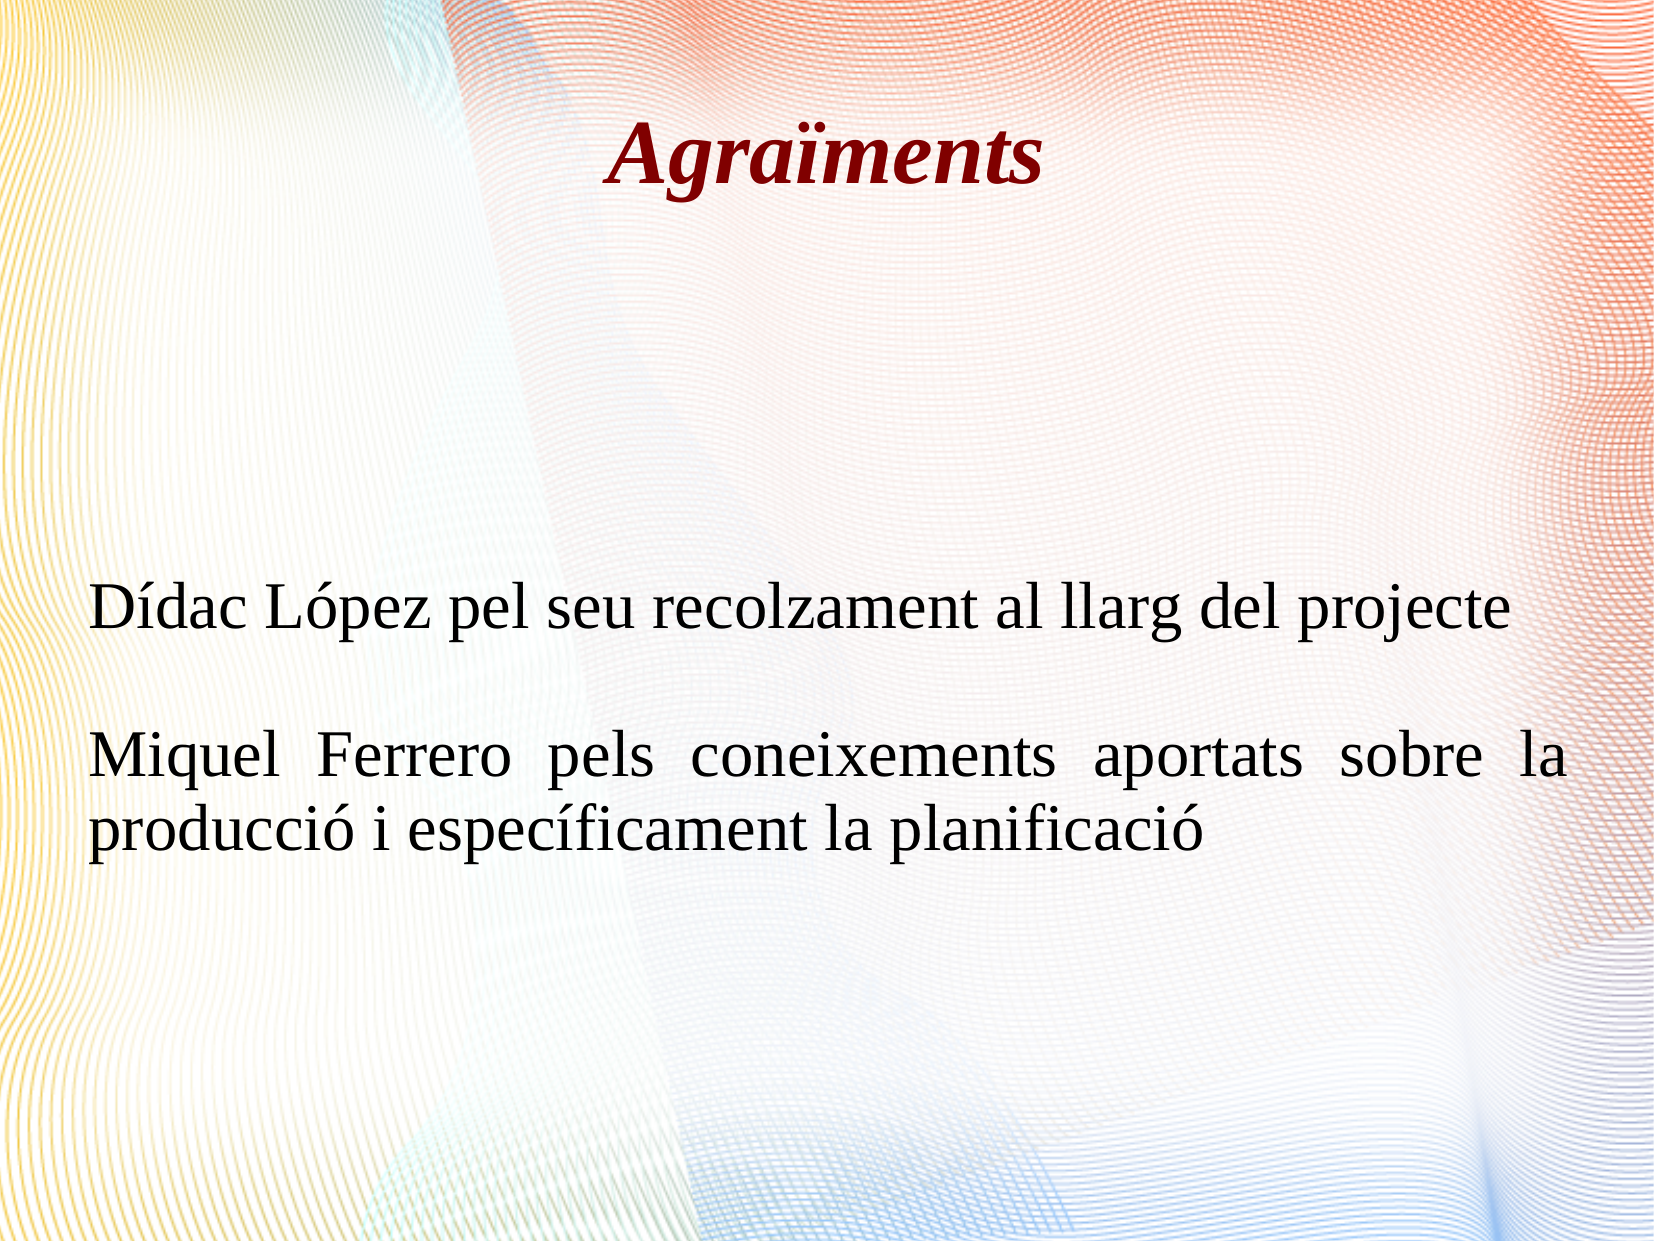

# Agraïments
Dídac López pel seu recolzament al llarg del projecte
Miquel Ferrero pels coneixements aportats sobre la producció i específicament la planificació